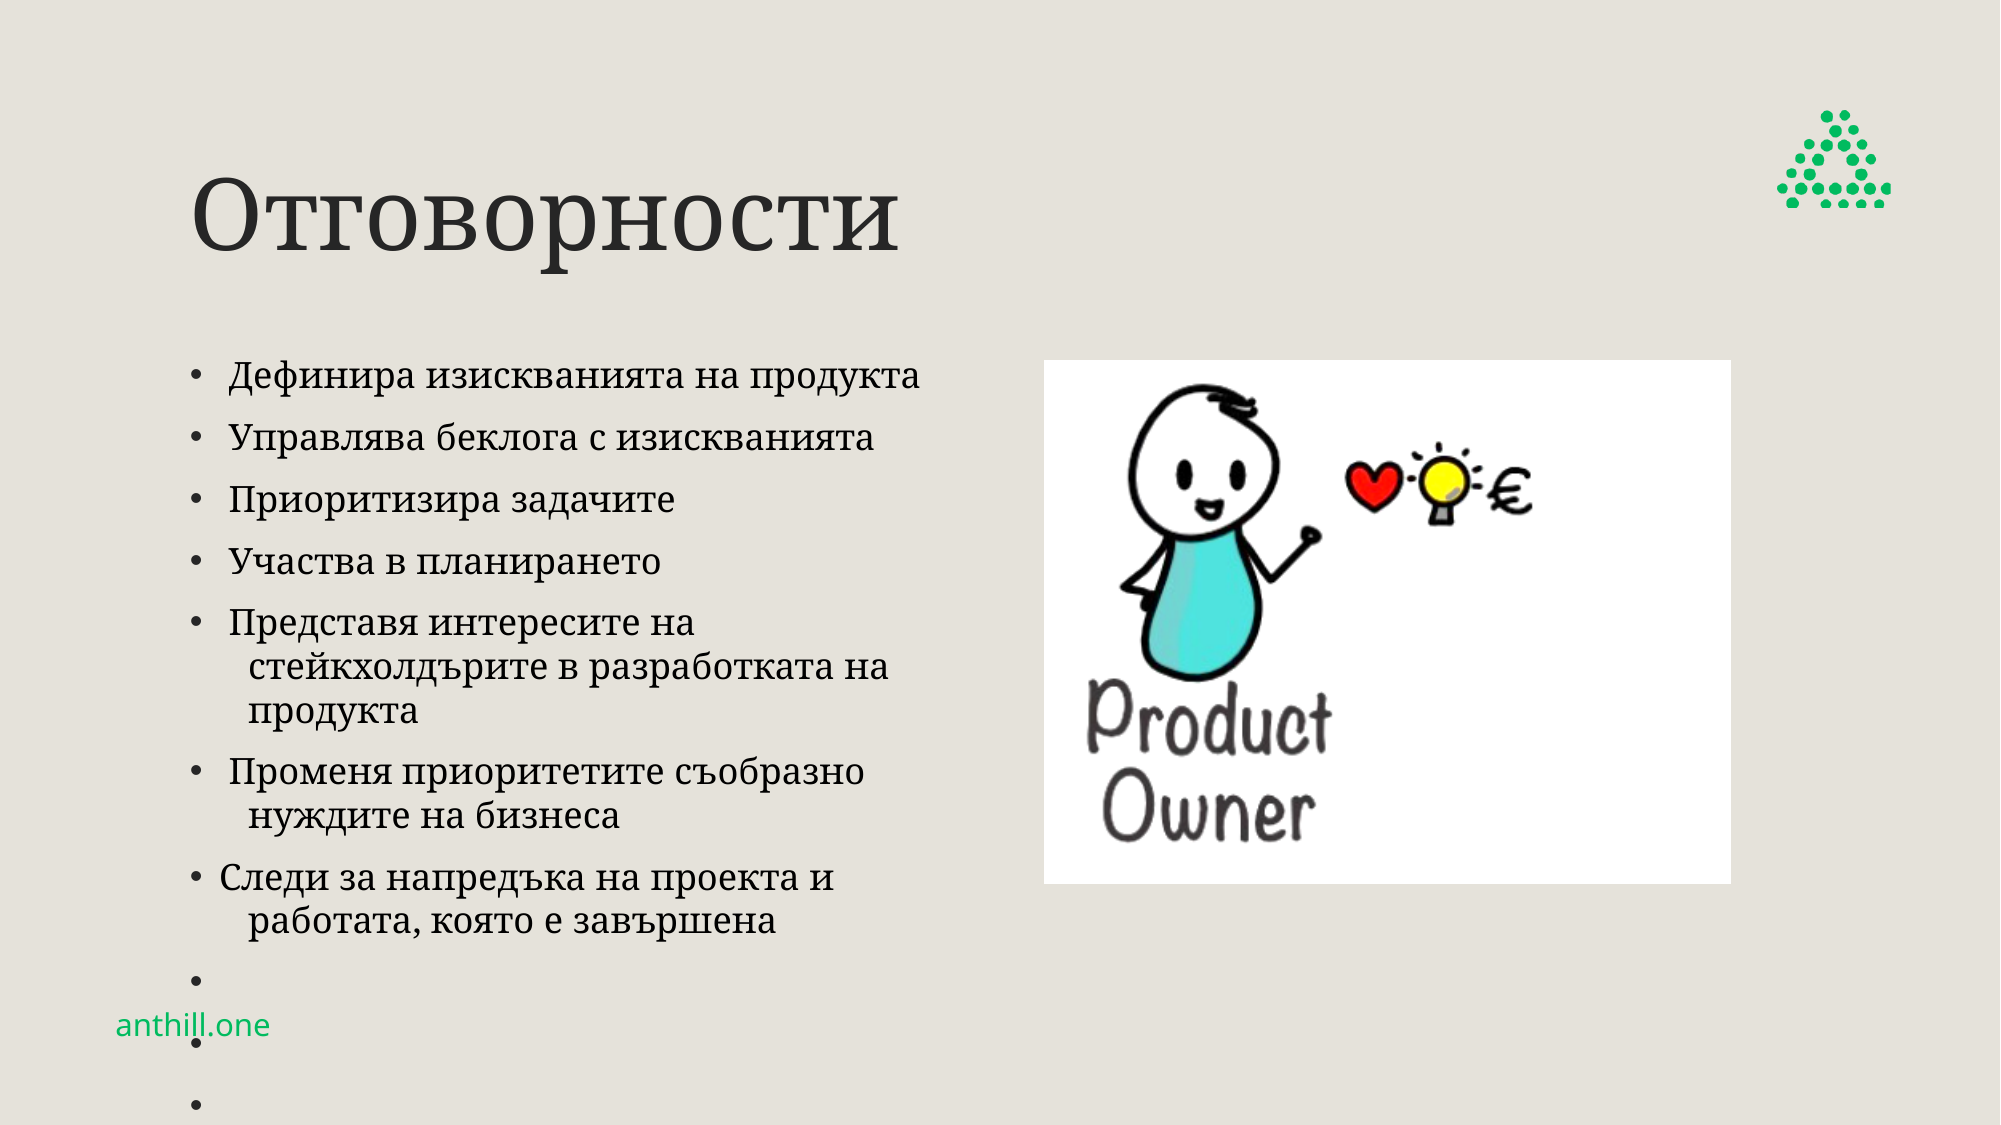

# Отговорности
 Дефинира изискванията на продукта
 Управлява беклога с изискванията
 Приоритизира задачите
 Участва в планирането
 Представя интересите на стейкхолдърите в разработката на продукта
 Променя приоритетите съобразно нуждите на бизнеса
Следи за напредъка на проекта и работата, която е завършена